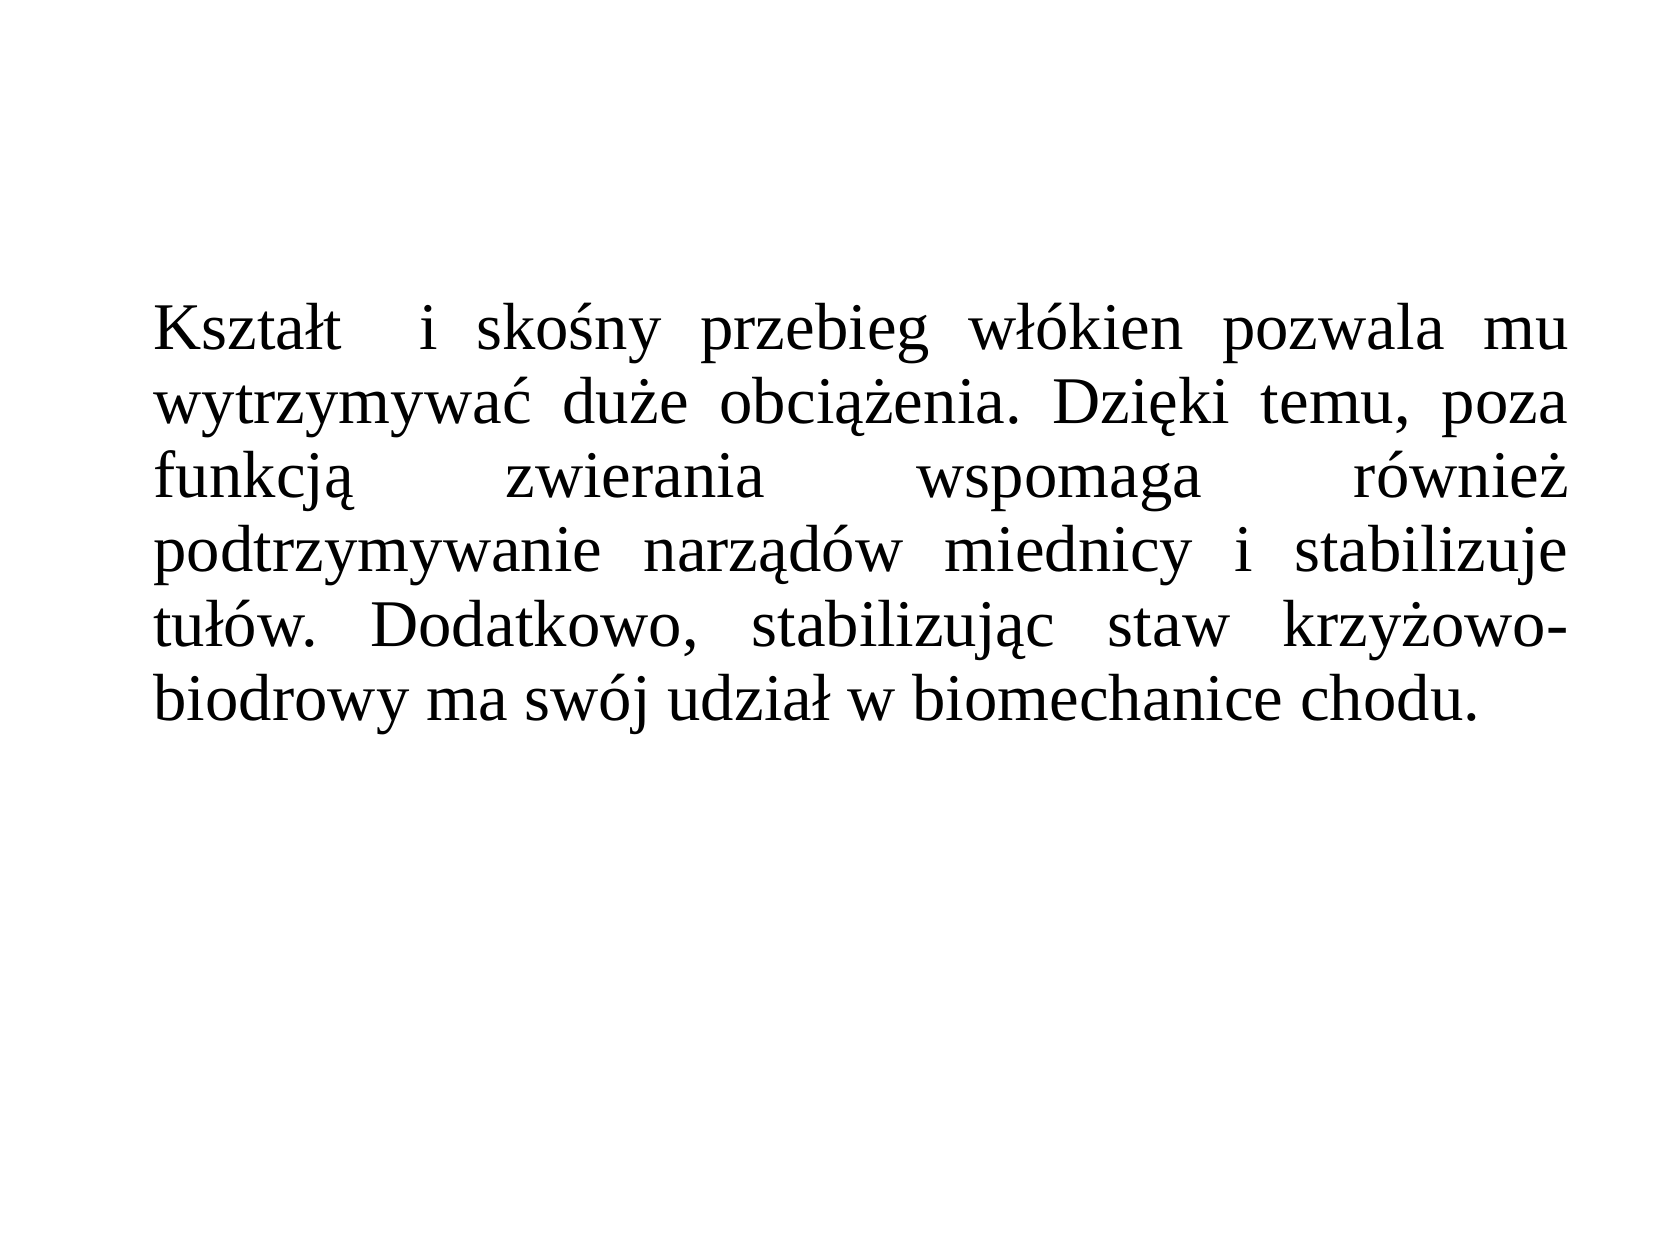

#
Kształt i skośny przebieg włókien pozwala mu wytrzymywać duże obciążenia. Dzięki temu, poza funkcją zwierania wspomaga również podtrzymywanie narządów miednicy i stabilizuje tułów. Dodatkowo, stabilizując staw krzyżowo- biodrowy ma swój udział w biomechanice chodu.